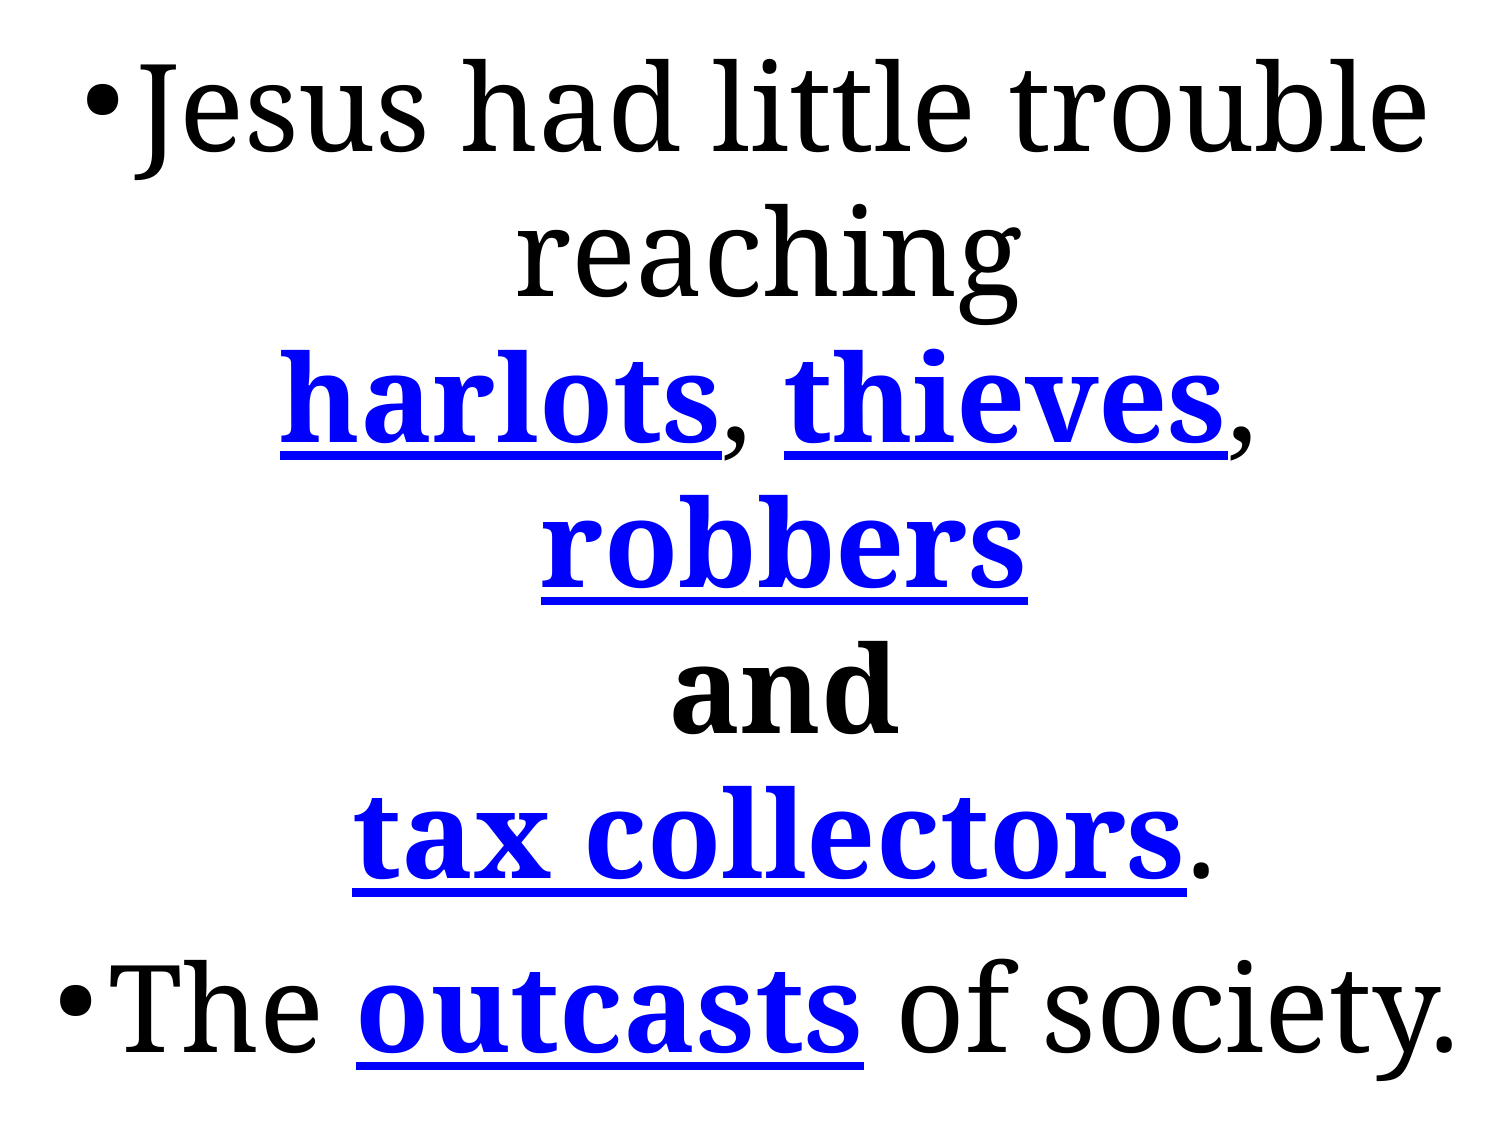

# Jesus had little trouble reaching harlots, thieves, robbers and tax collectors.
The outcasts of society.